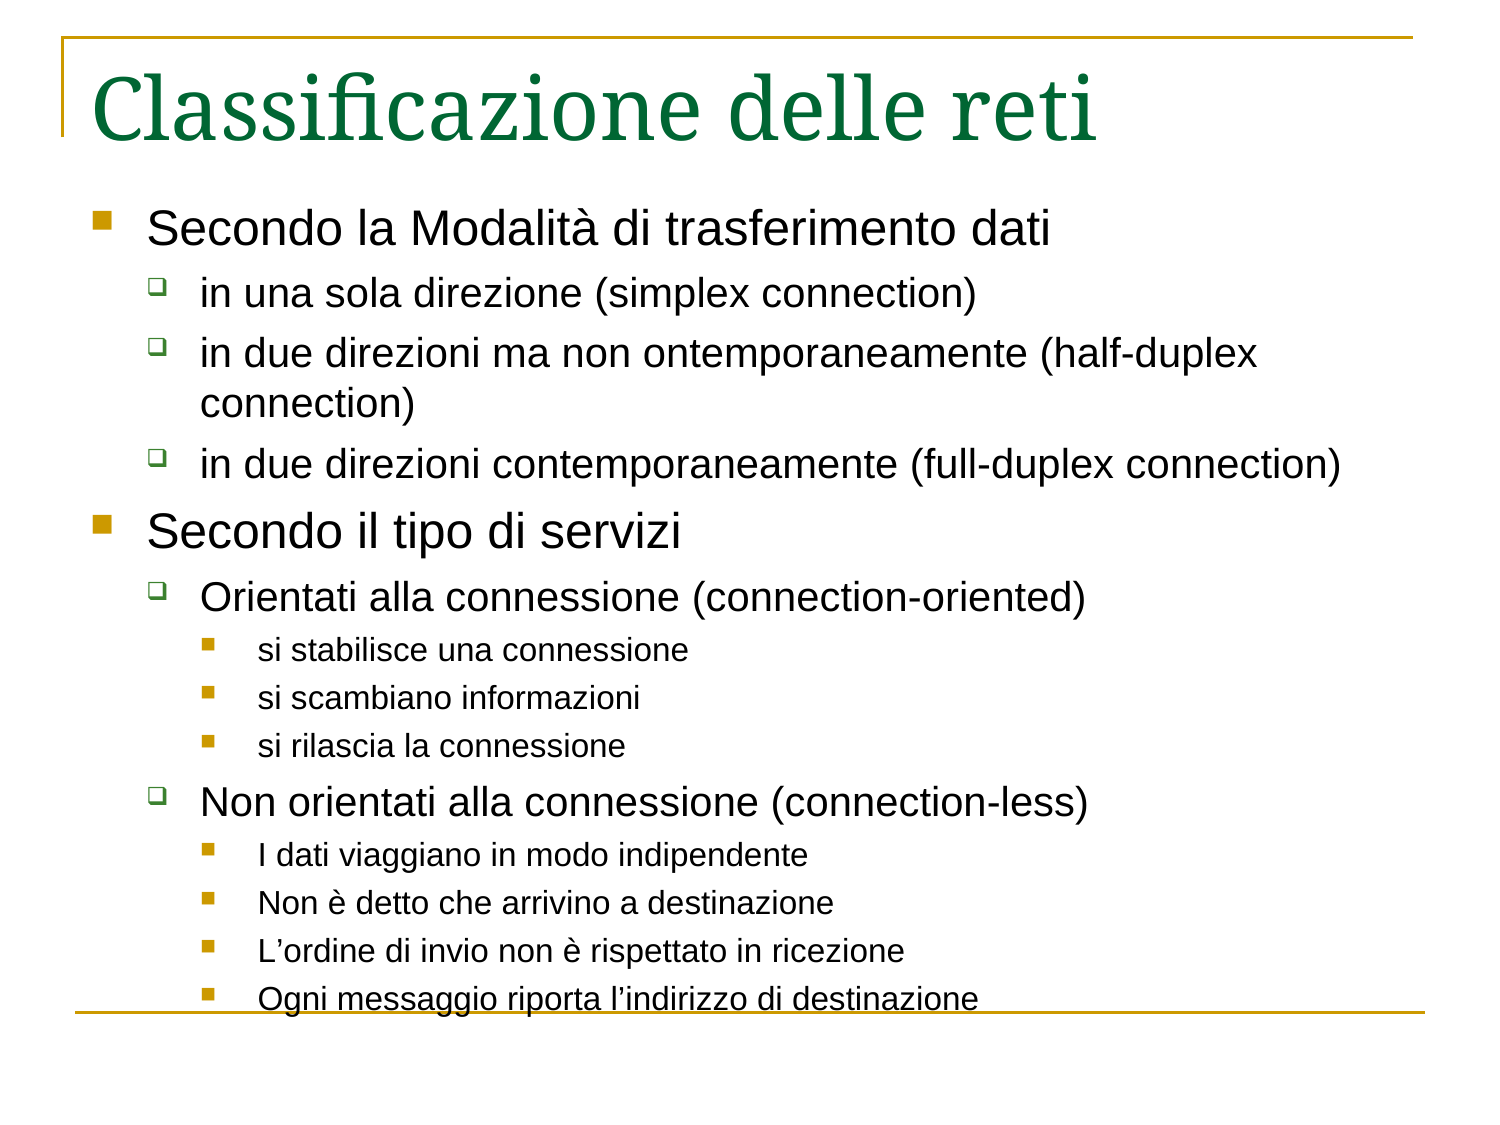

# Classificazione delle reti
Secondo la Modalità di trasferimento dati
in una sola direzione (simplex connection)
in due direzioni ma non ontemporaneamente (half-duplex connection)
in due direzioni contemporaneamente (full-duplex connection)
Secondo il tipo di servizi
Orientati alla connessione (connection-oriented)
si stabilisce una connessione
si scambiano informazioni
si rilascia la connessione
Non orientati alla connessione (connection-less)
I dati viaggiano in modo indipendente
Non è detto che arrivino a destinazione
L’ordine di invio non è rispettato in ricezione
Ogni messaggio riporta l’indirizzo di destinazione